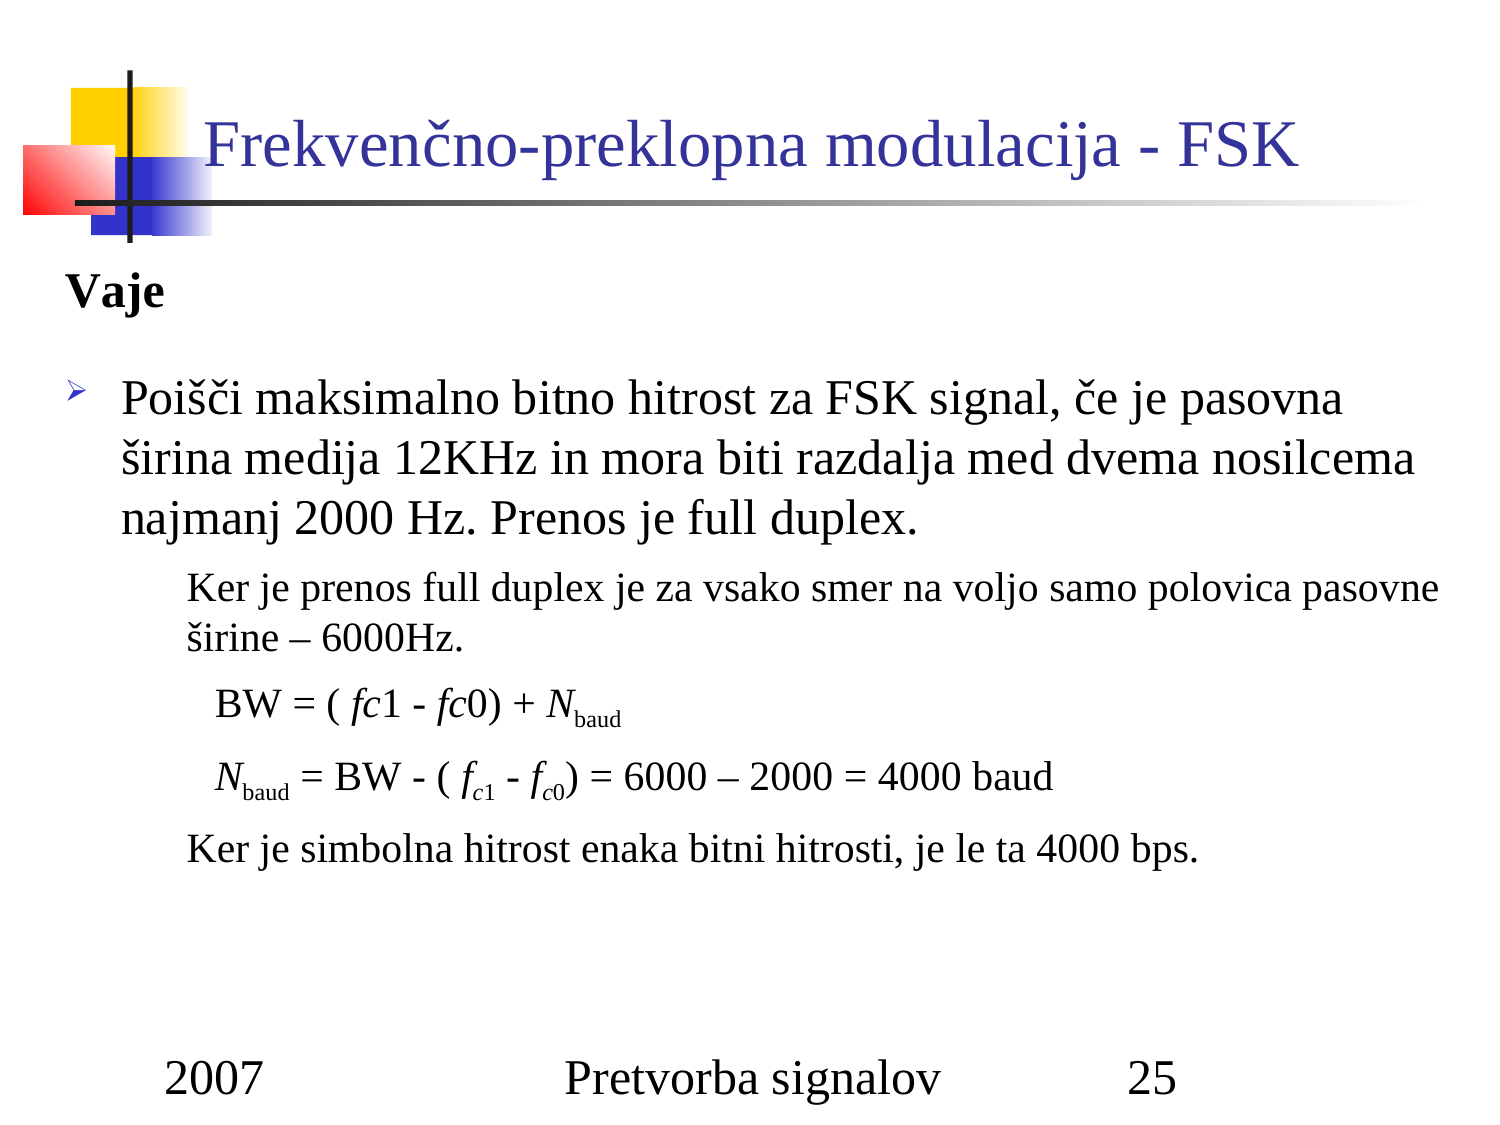

# Frekvenčno-preklopna modulacija - FSK
Vaje
Poišči maksimalno bitno hitrost za FSK signal, če je pasovna širina medija 12KHz in mora biti razdalja med dvema nosilcema najmanj 2000 Hz. Prenos je full duplex.
	Ker je prenos full duplex je za vsako smer na voljo samo polovica pasovne širine – 6000Hz.
		BW = ( fc1 - fc0) + Nbaud
		Nbaud = BW - ( fc1 - fc0) = 6000 – 2000 = 4000 baud
	Ker je simbolna hitrost enaka bitni hitrosti, je le ta 4000 bps.
2007
Pretvorba signalov
25